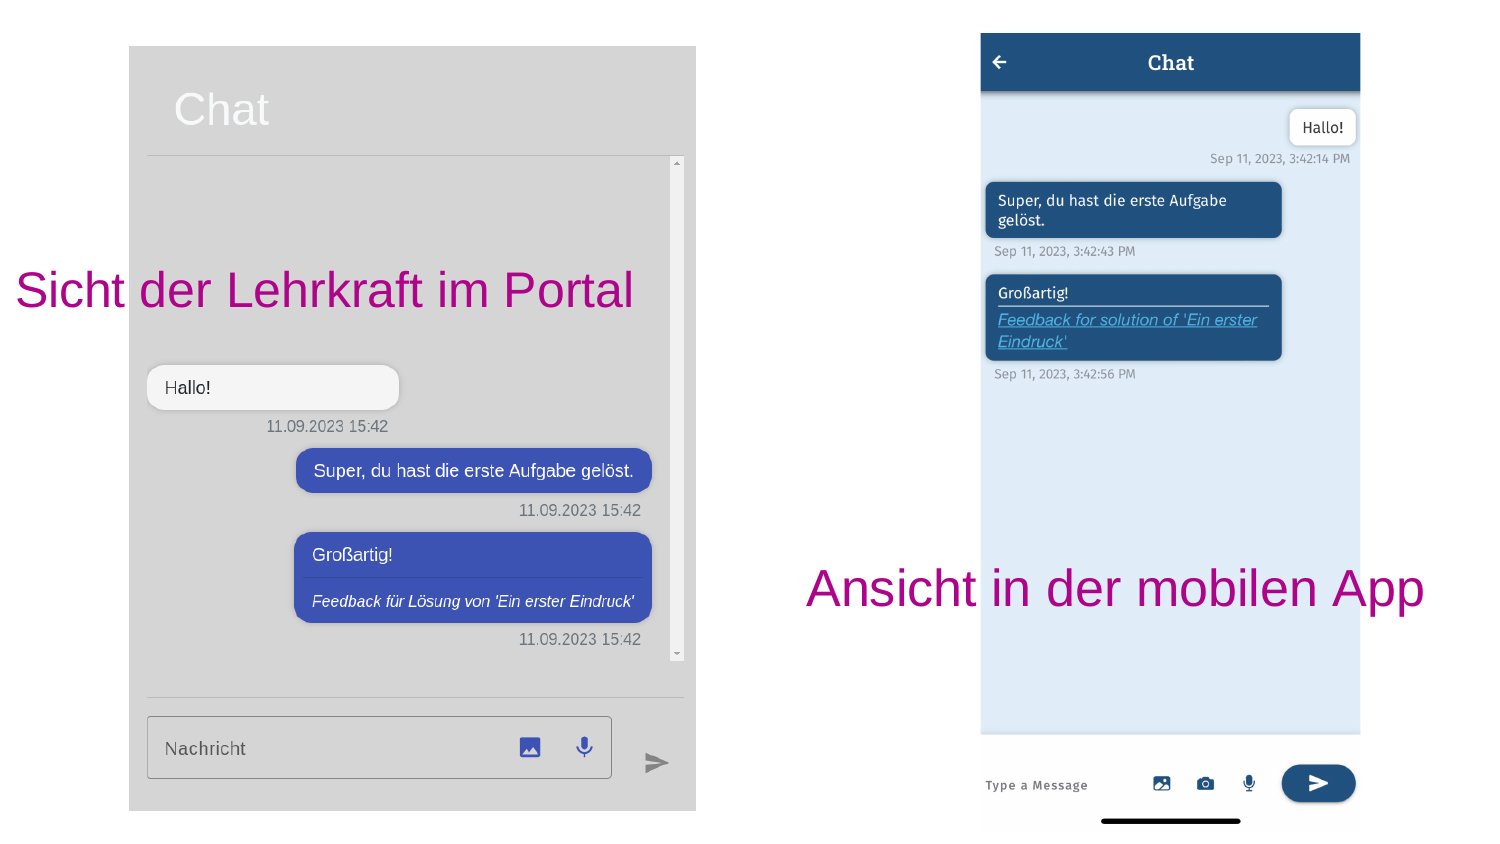

Sicht der Lehrkraft im Portal
# Ansicht in der mobilen App